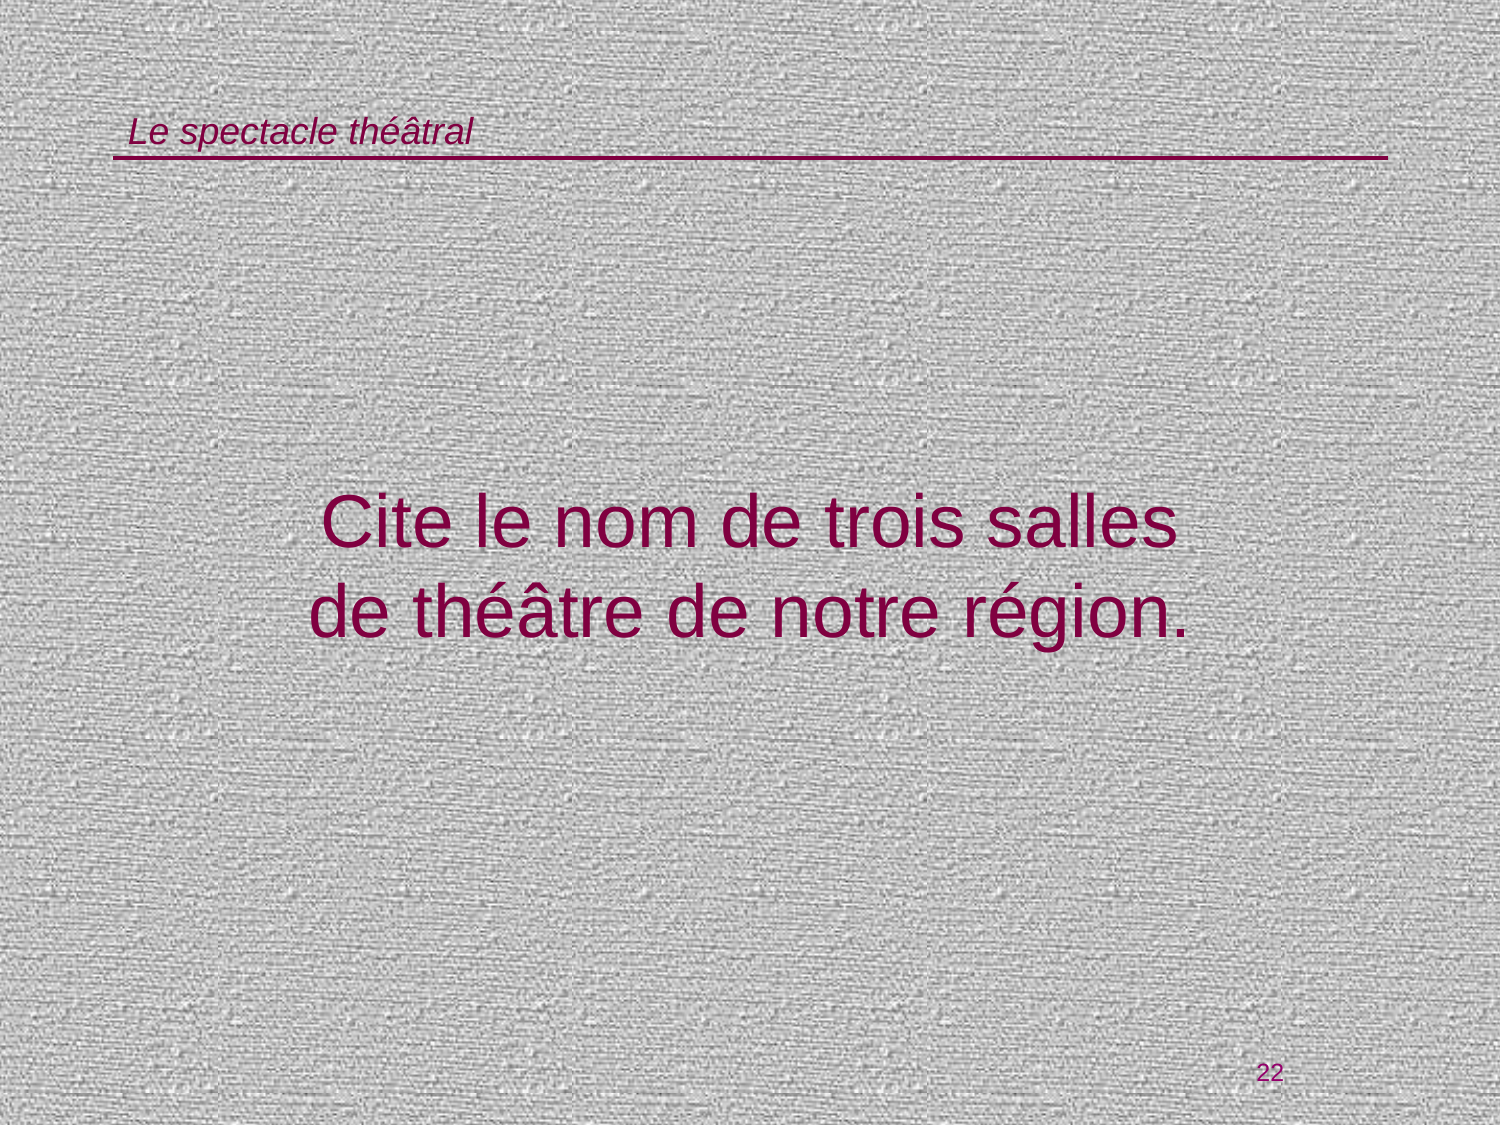

Cite le nom de trois salles de théâtre de notre région.
22